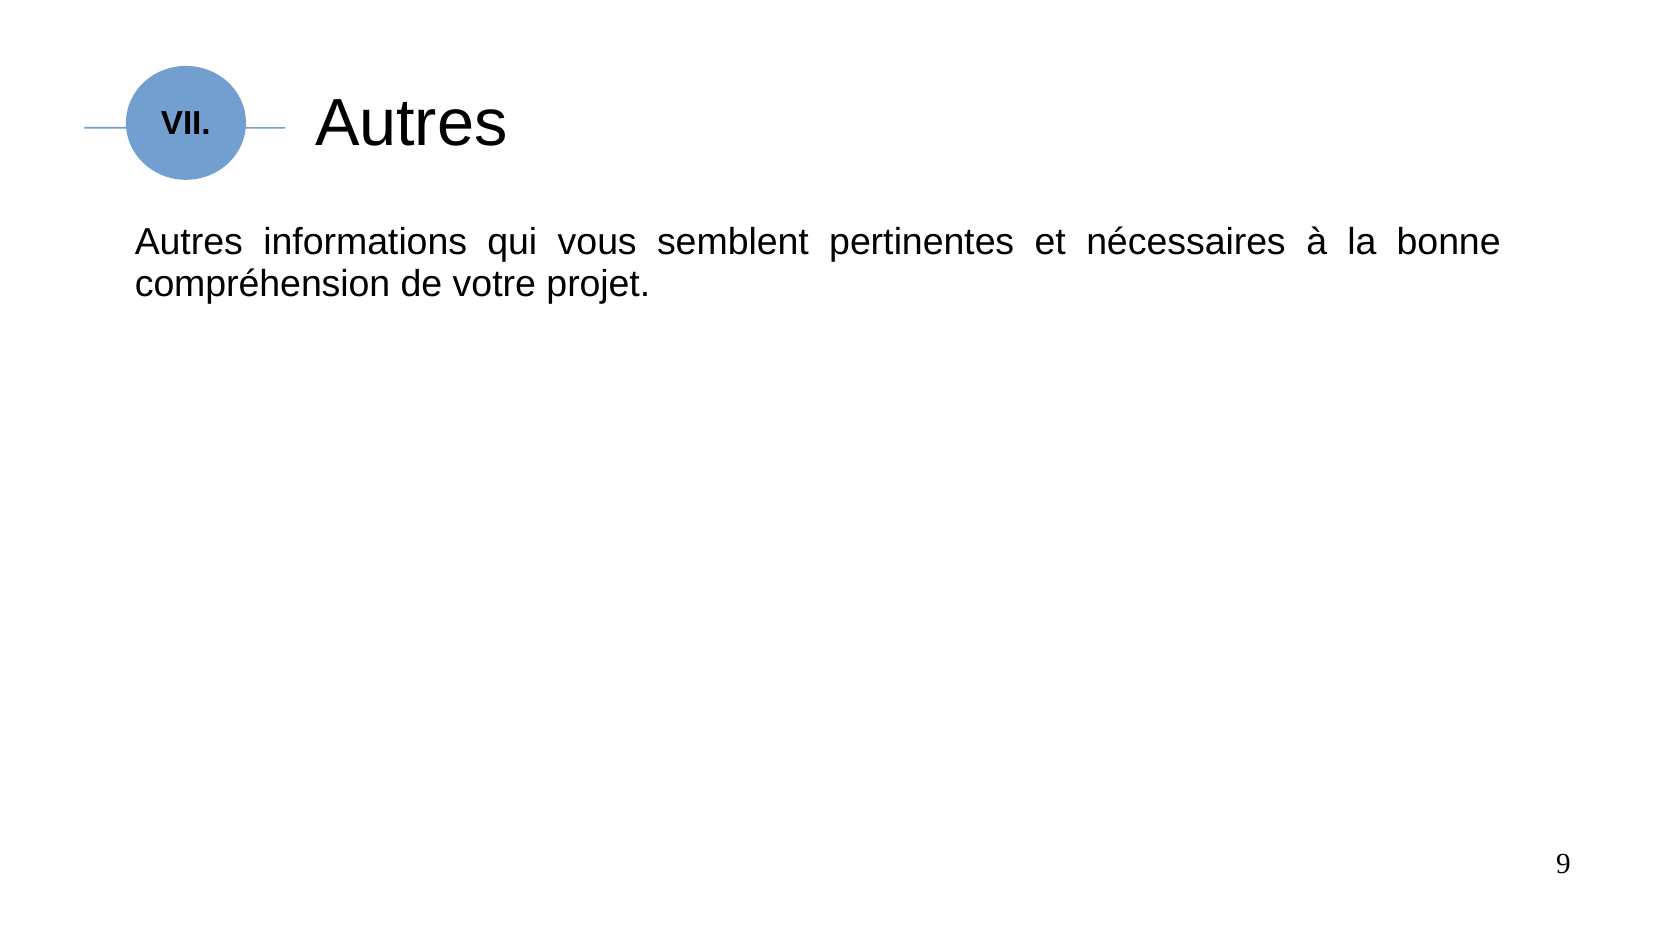

# Autres
VII.
Autres informations qui vous semblent pertinentes et nécessaires à la bonne compréhension de votre projet.
9